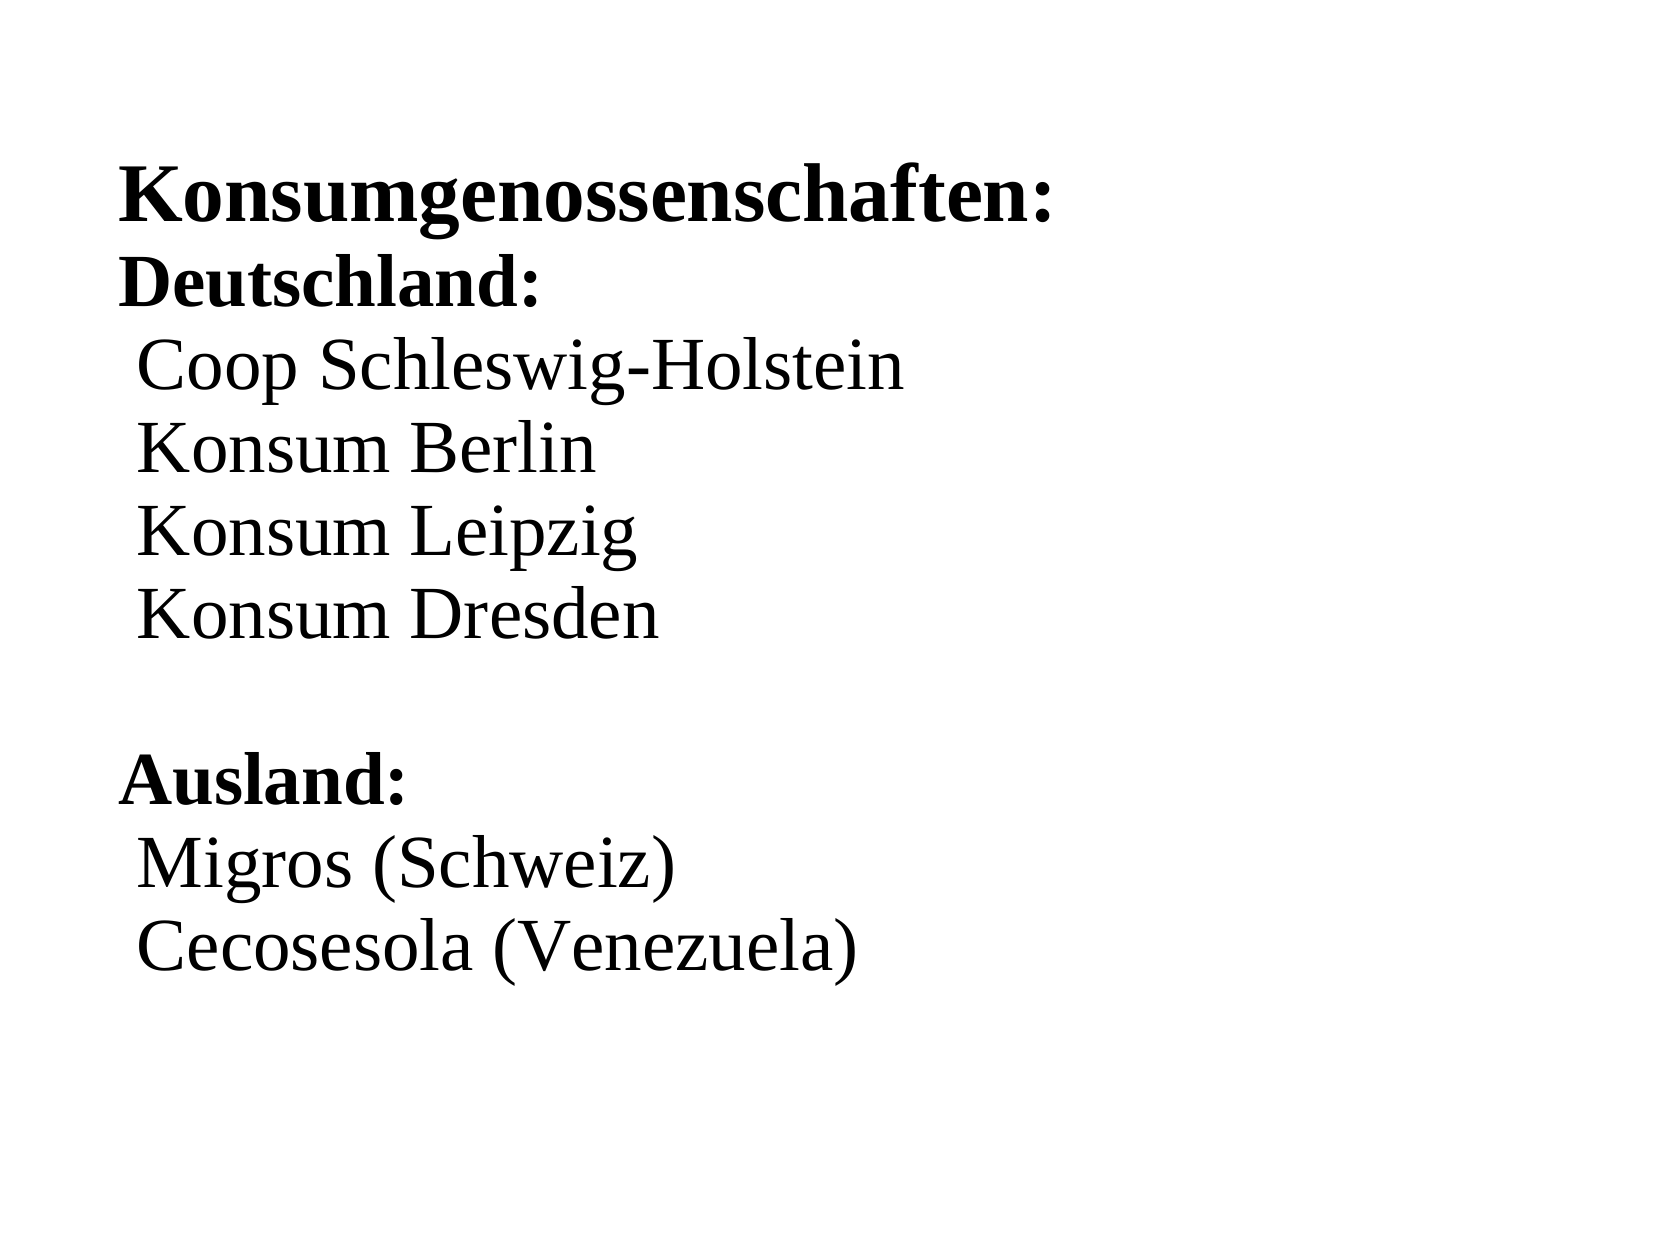

Konsumgenossenschaften:
Deutschland:
 Coop Schleswig-Holstein
 Konsum Berlin
 Konsum Leipzig
 Konsum Dresden
Ausland:
 Migros (Schweiz)
 Cecosesola (Venezuela)